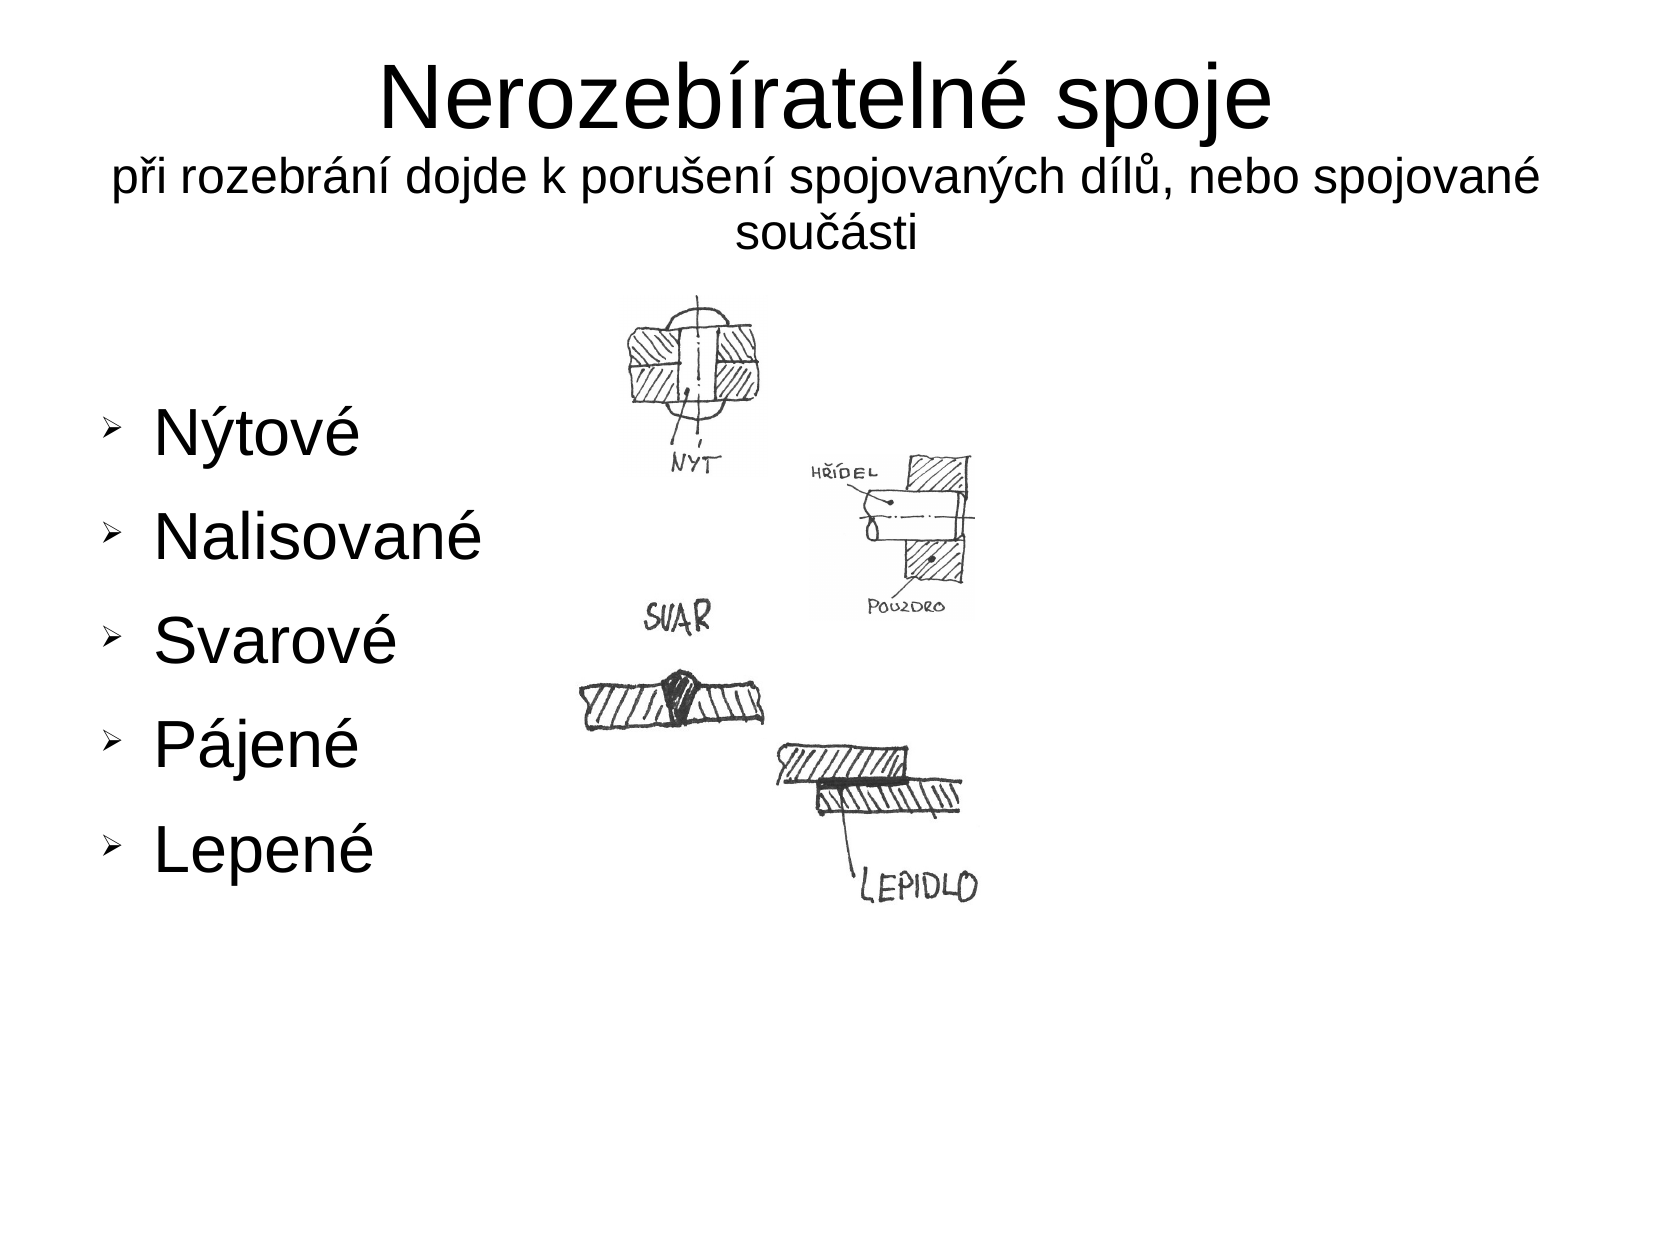

# Nerozebíratelné spoje při rozebrání dojde k porušení spojovaných dílů, nebo spojované součásti
Nýtové
Nalisované
Svarové
Pájené
Lepené